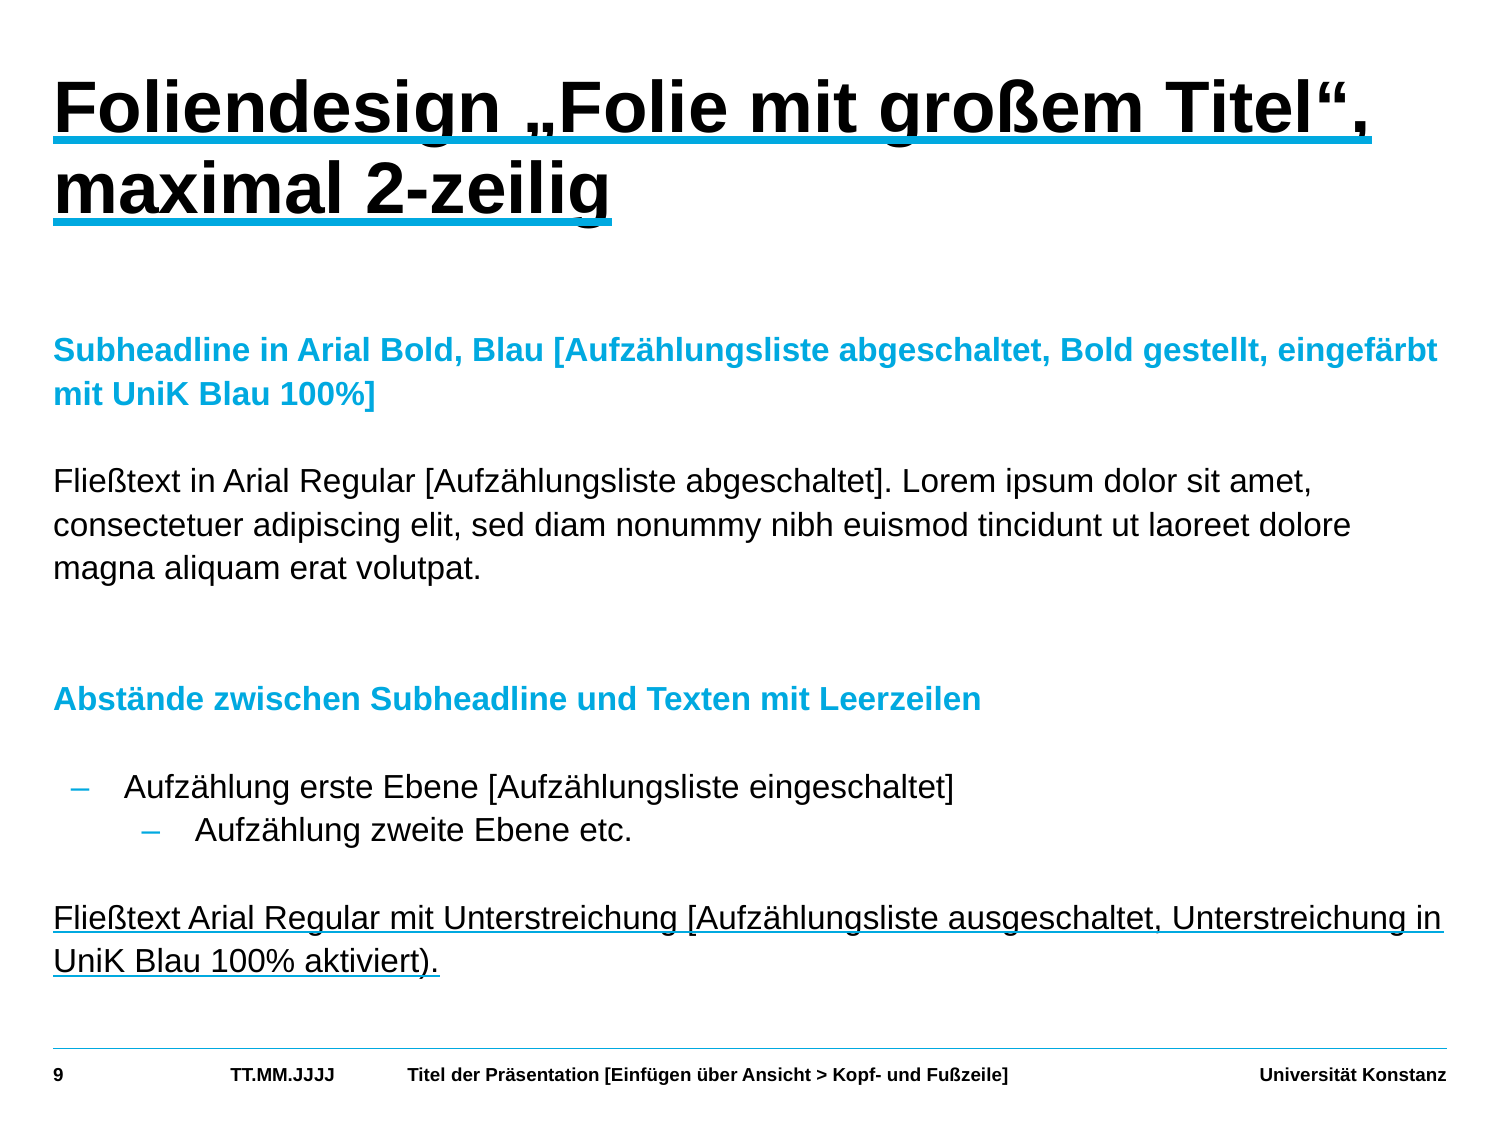

# Foliendesign „Folie mit großem Titel“, maximal 2-zeilig
Subheadline in Arial Bold, Blau [Aufzählungsliste abgeschaltet, Bold gestellt, eingefärbt mit UniK Blau 100%]
Fließtext in Arial Regular [Aufzählungsliste abgeschaltet]. Lorem ipsum dolor sit amet, consectetuer adipiscing elit, sed diam nonummy nibh euismod tincidunt ut laoreet dolore magna aliquam erat volutpat.
Abstände zwischen Subheadline und Texten mit Leerzeilen
Aufzählung erste Ebene [Aufzählungsliste eingeschaltet]
Aufzählung zweite Ebene etc.
Fließtext Arial Regular mit Unterstreichung [Aufzählungsliste ausgeschaltet, Unterstreichung in UniK Blau 100% aktiviert).
9
TT.MM.JJJJ
Titel der Präsentation [Einfügen über Ansicht > Kopf- und Fußzeile]